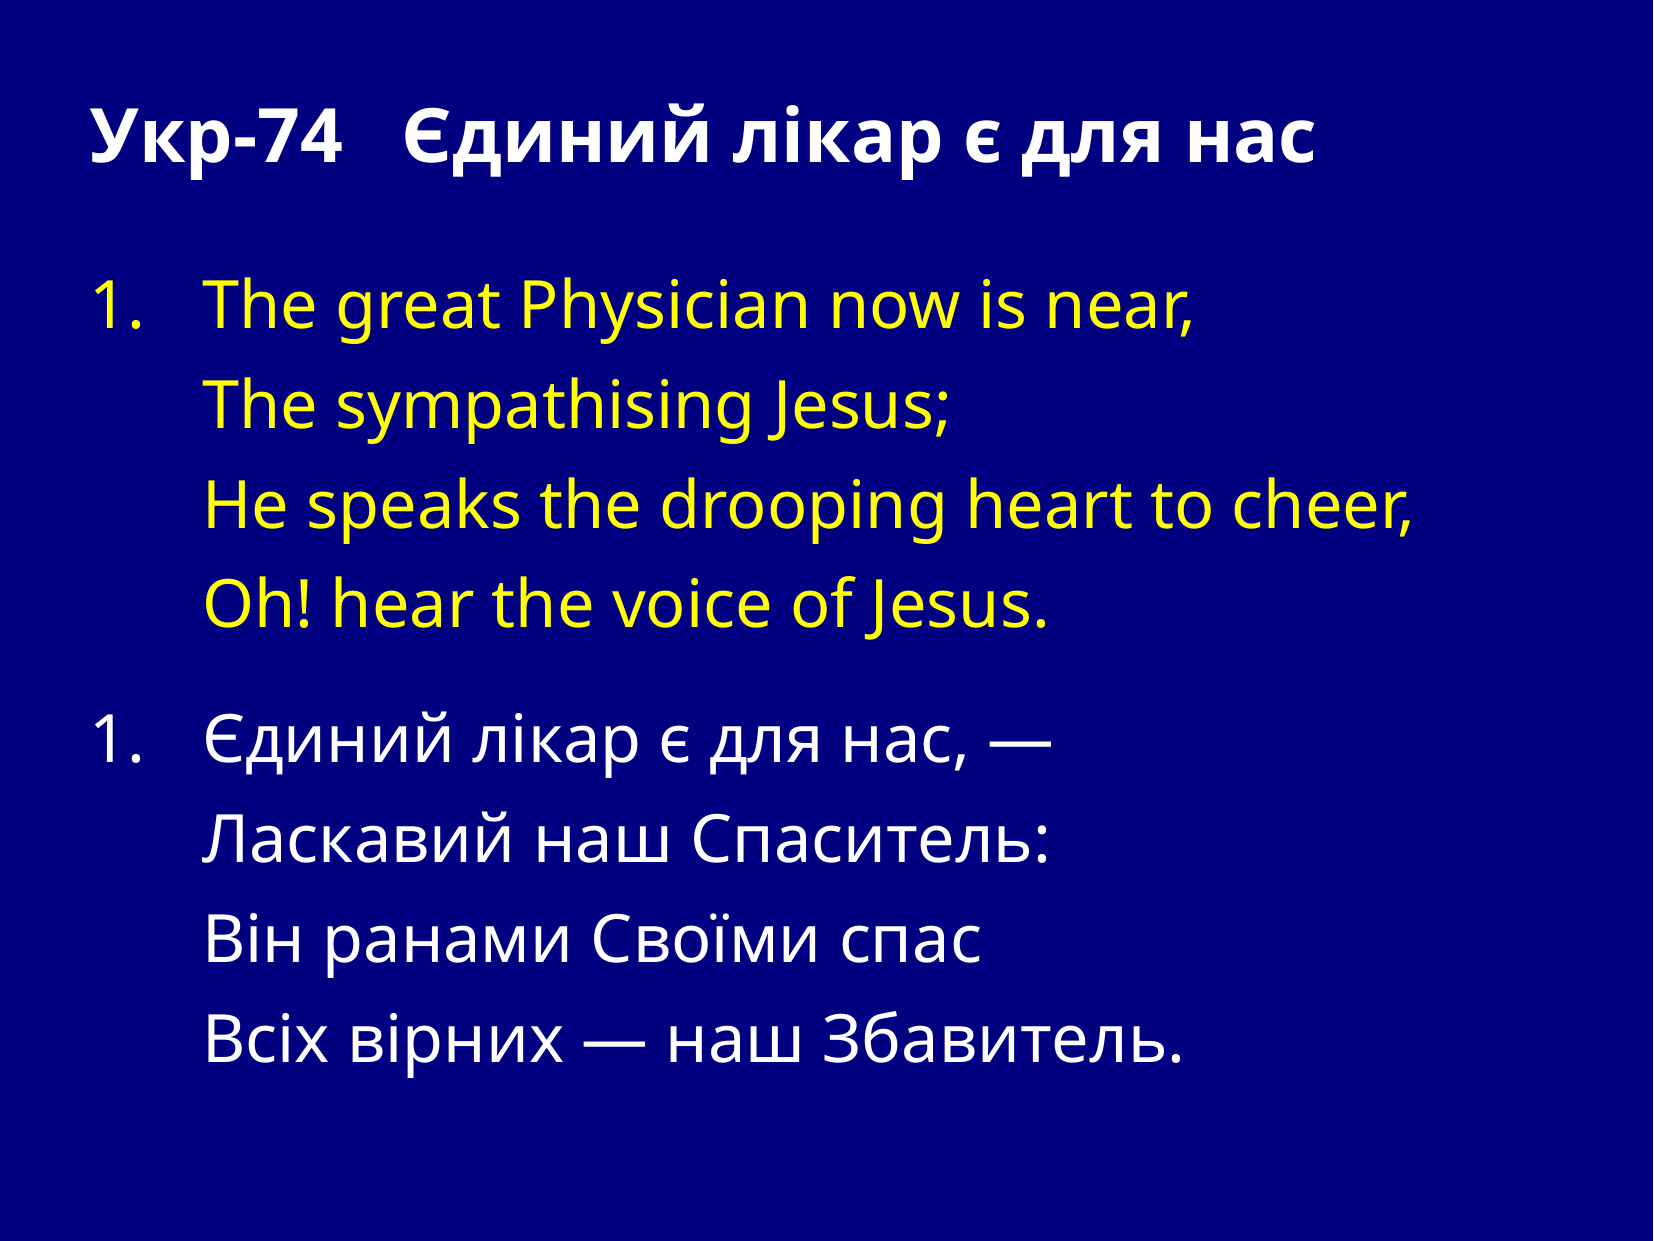

Укр-74 Єдиний лікар є для нас
1.	The great Physician now is near,
	The sympathising Jesus;
	He speaks the drooping heart to cheer,
	Oh! hear the voice of Jesus.
1.	Єдиний лікар є для нас, ―
	Ласкавий наш Спаситель:
	Він ранами Своїми спас
	Всіх вірних ― наш Збавитель.